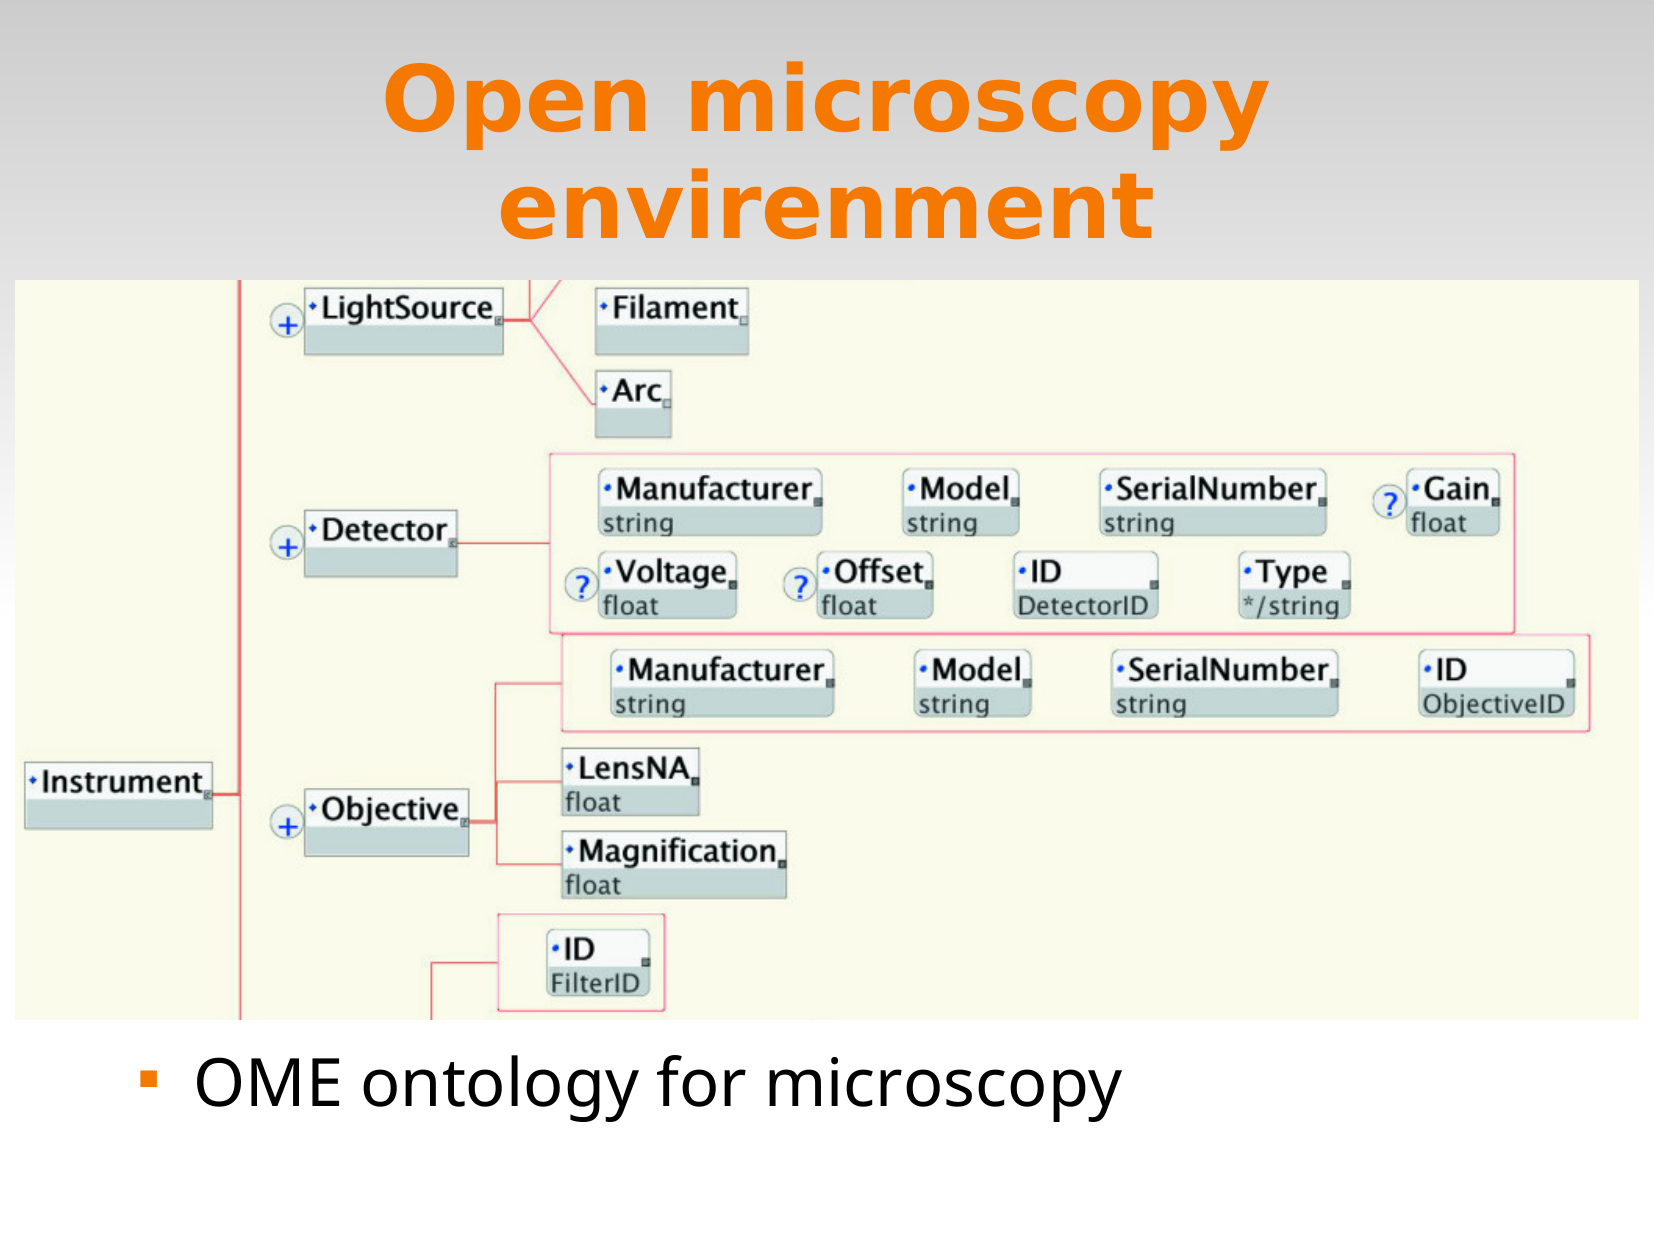

# Open microscopy envirenment
OME ontology for microscopy